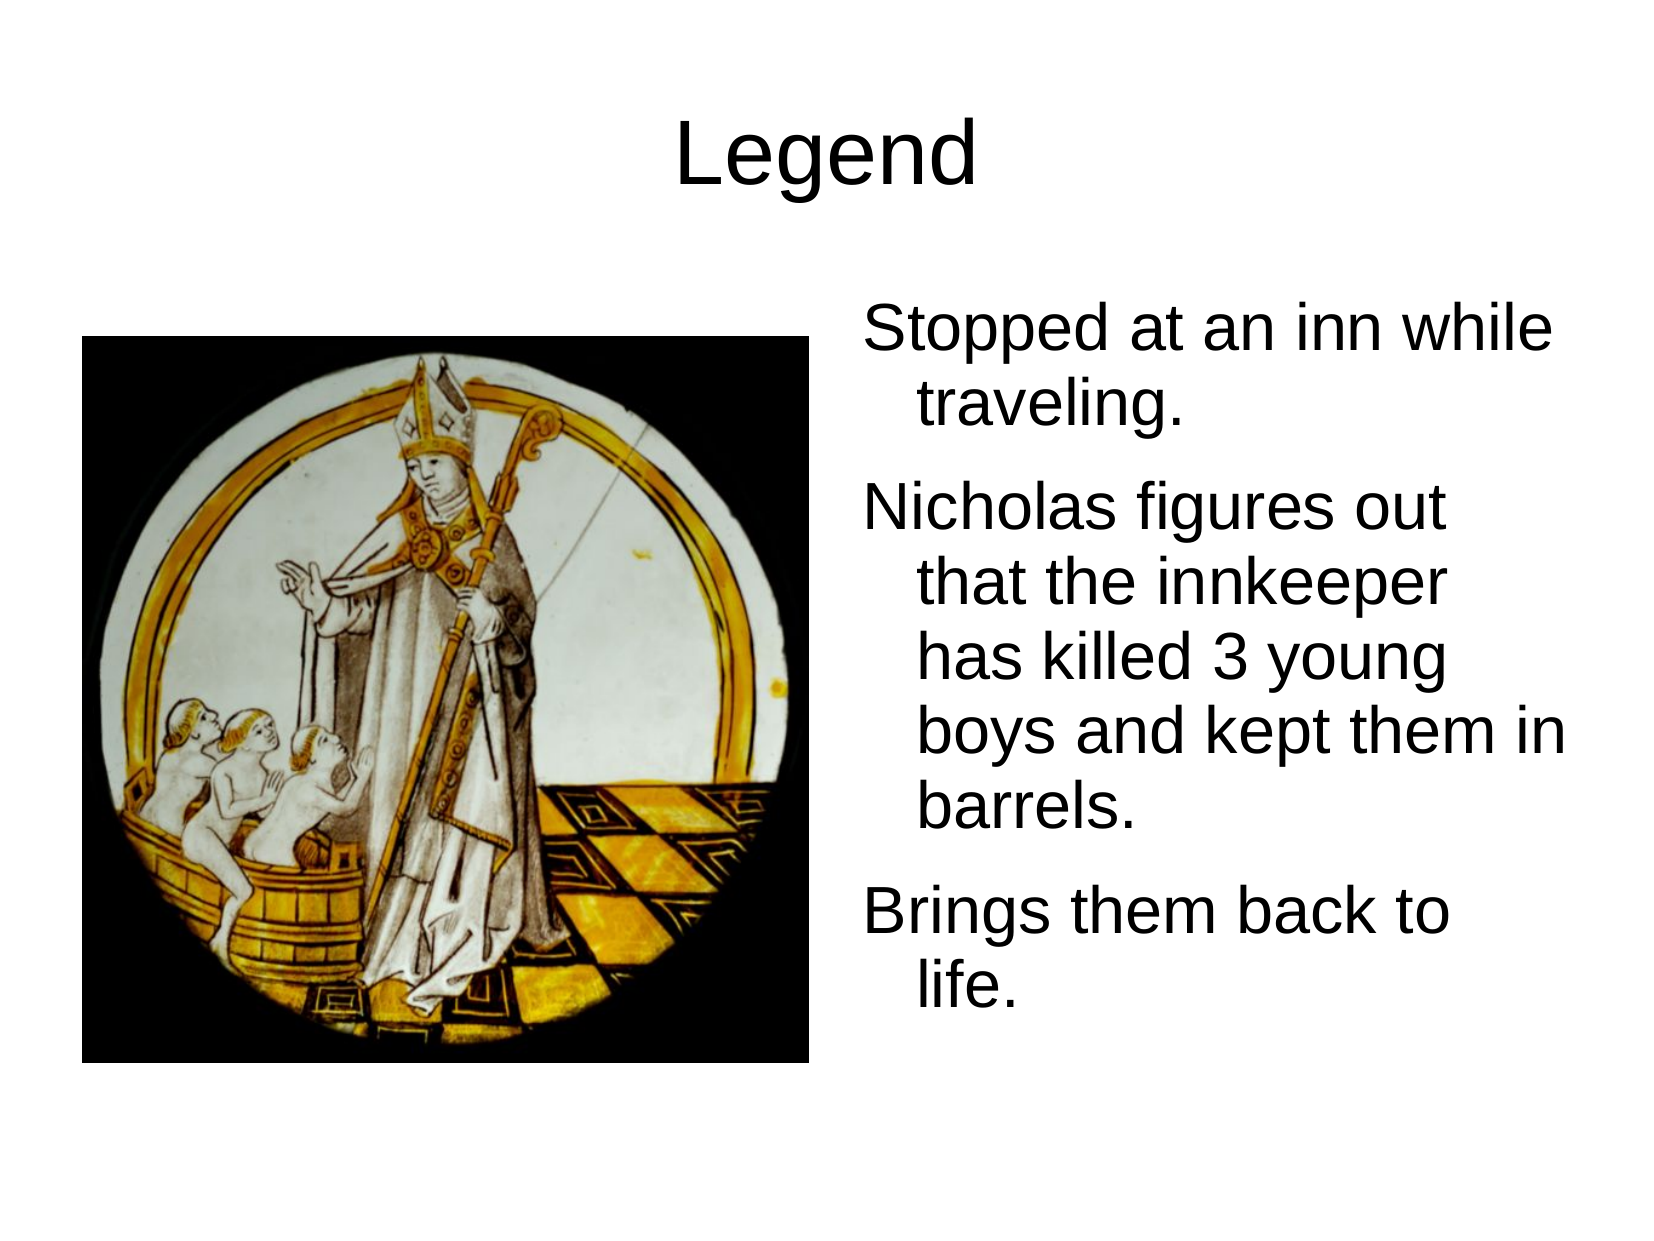

# Legend
Stopped at an inn while traveling.
Nicholas figures out that the innkeeper has killed 3 young boys and kept them in barrels.
Brings them back to life.